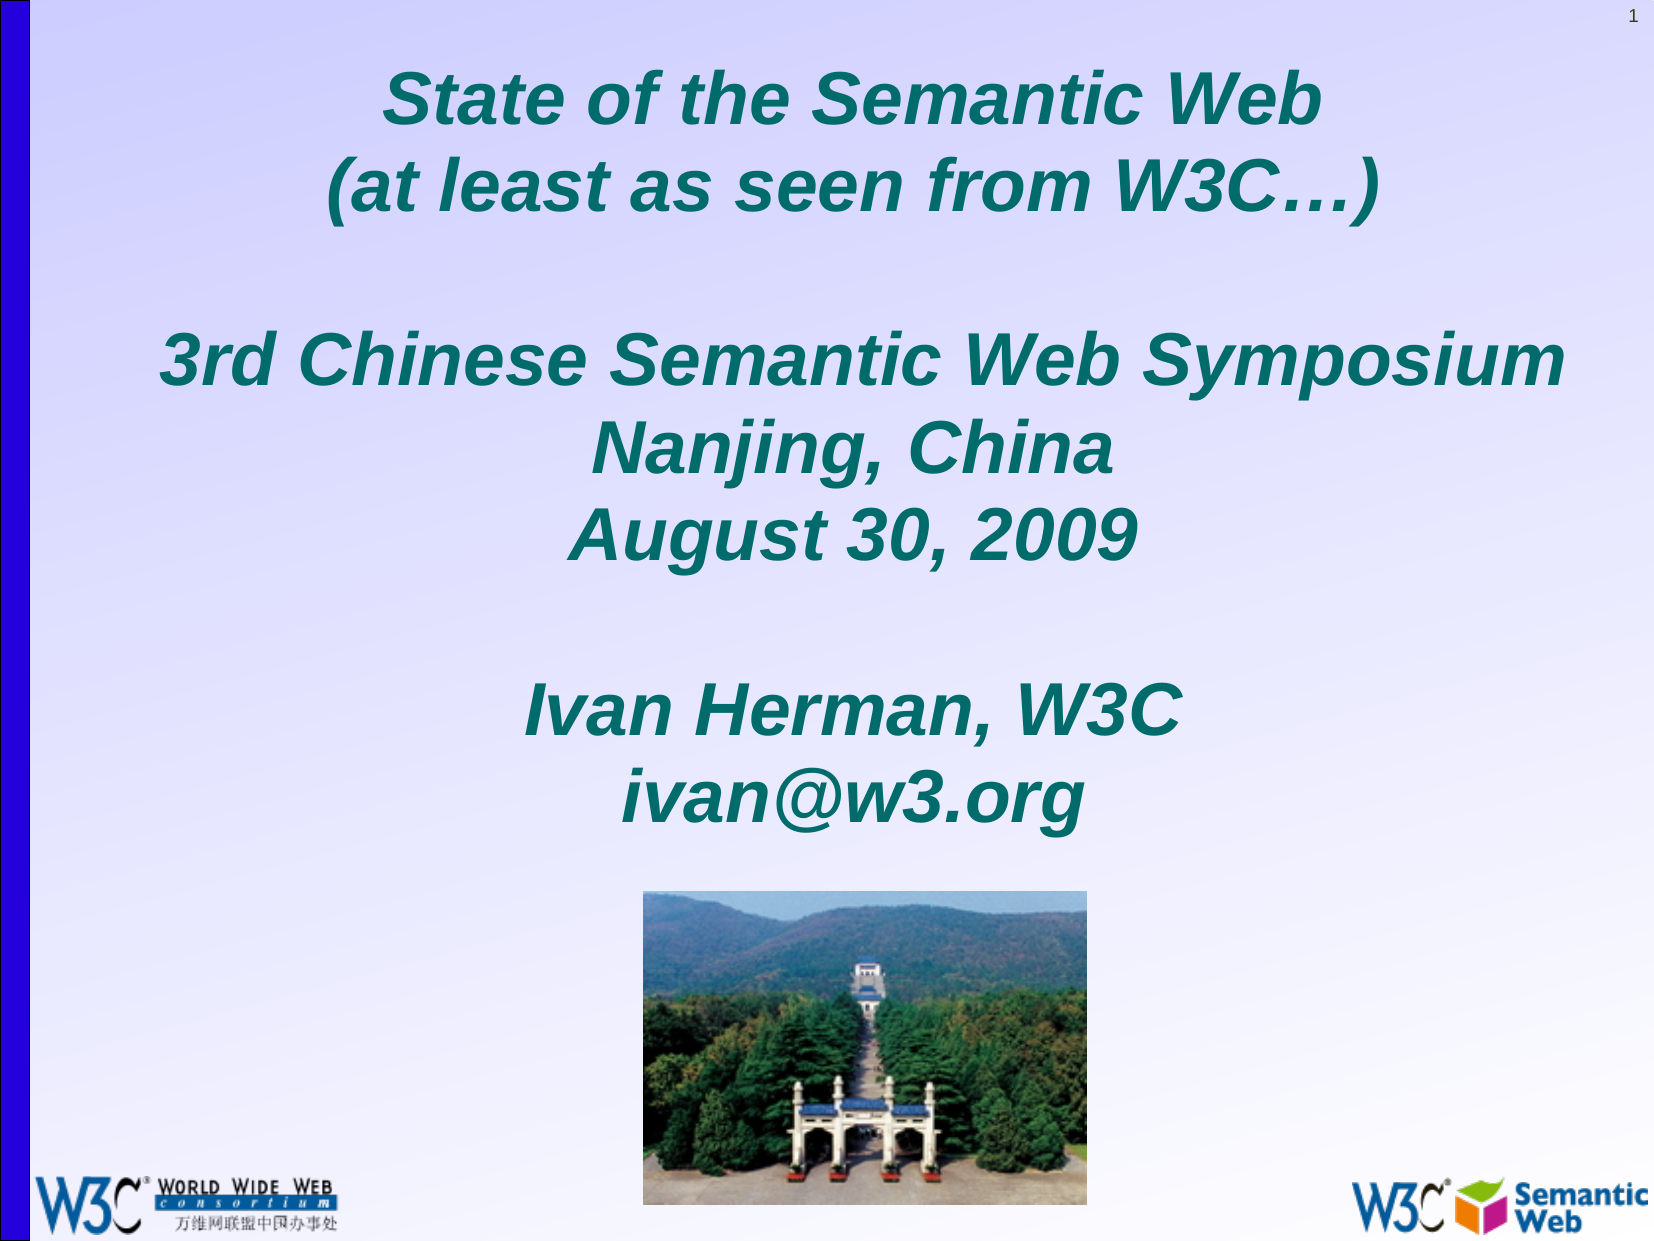

# State of the Semantic Web (at least as seen from W3C…) 3rd Chinese Semantic Web Symposium Nanjing, China August 30, 2009 Ivan Herman, W3C ivan@w3.org